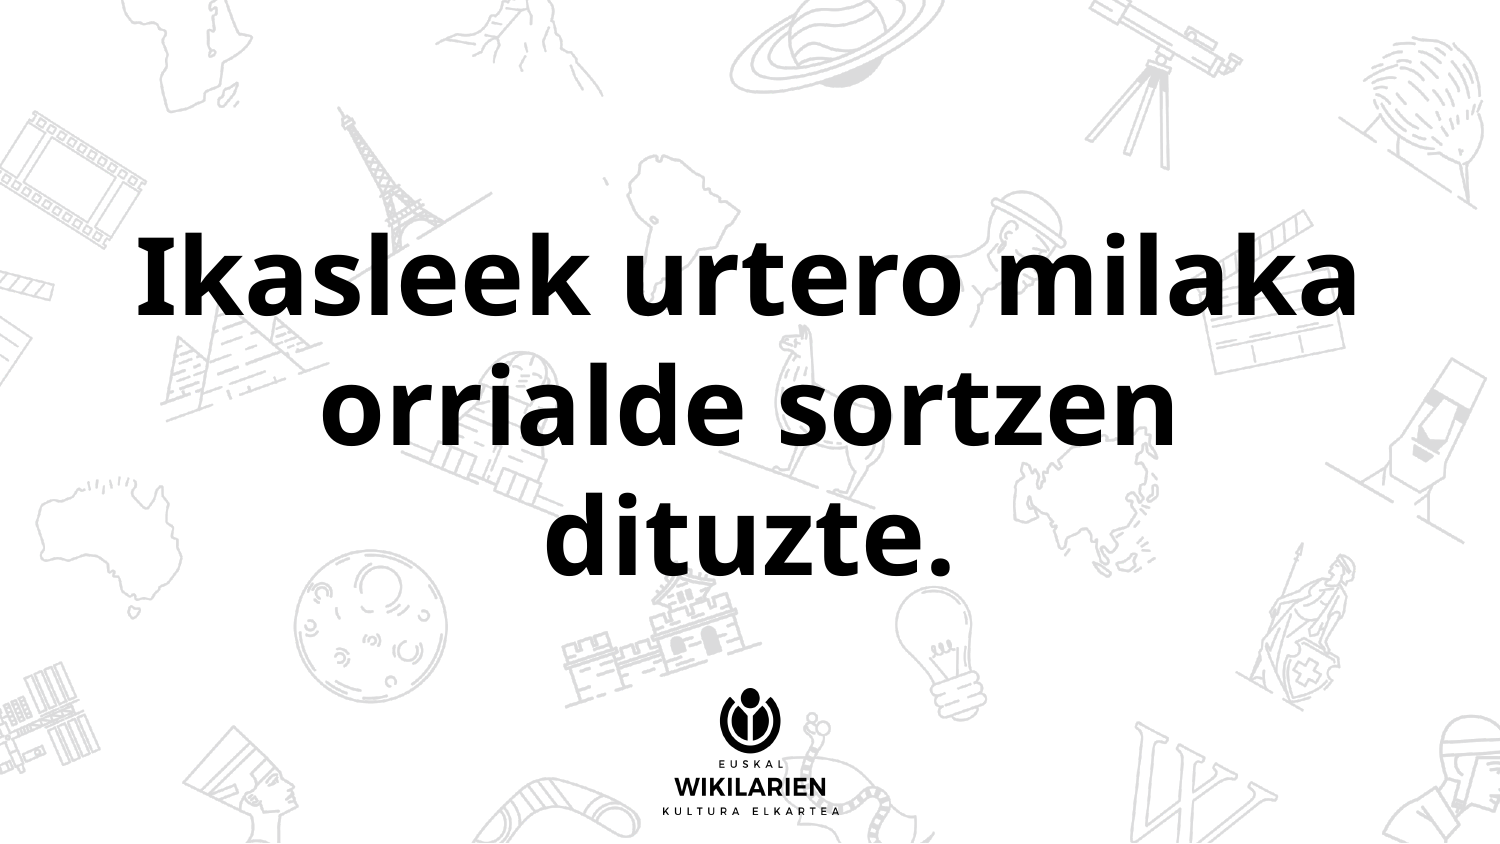

# Ikasleek urtero milaka orrialde sortzen dituzte.